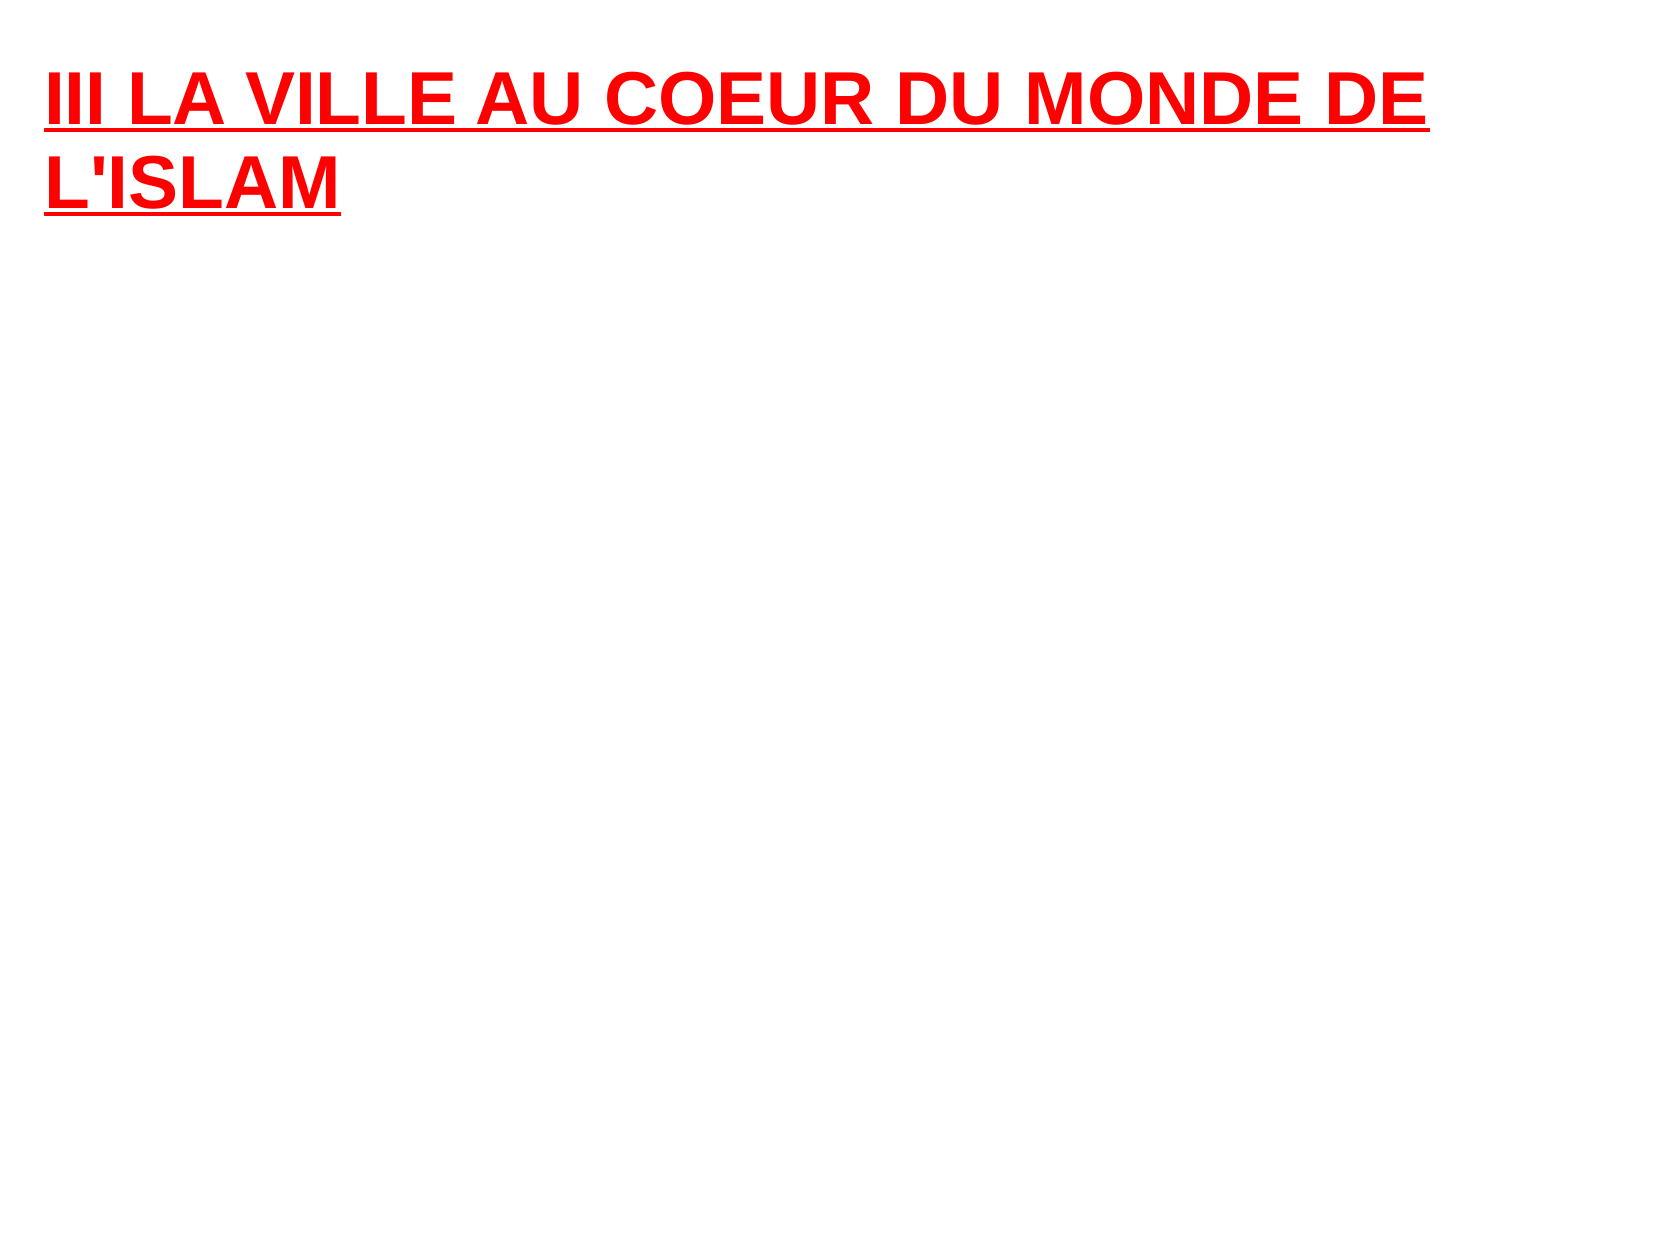

III LA VILLE AU COEUR DU MONDE DE L'ISLAM